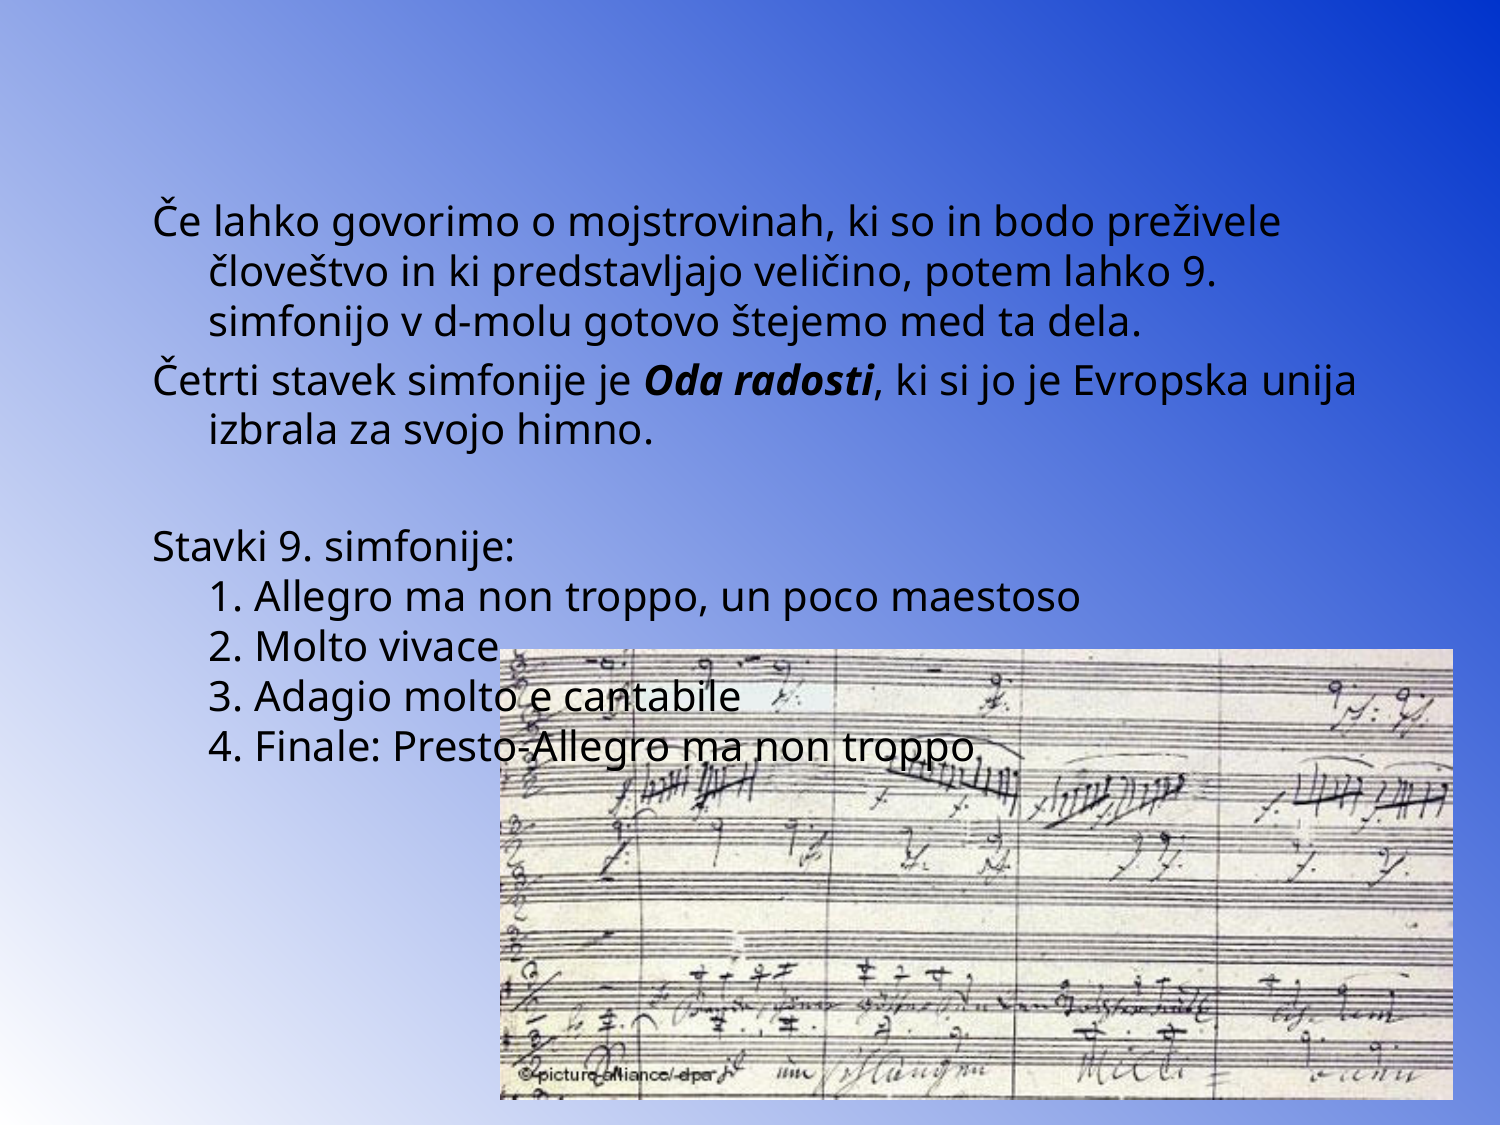

# Če lahko govorimo o mojstrovinah, ki so in bodo preživele človeštvo in ki predstavljajo veličino, potem lahko 9. simfonijo v d-molu gotovo štejemo med ta dela.
Četrti stavek simfonije je Oda radosti, ki si jo je Evropska unija izbrala za svojo himno.
Stavki 9. simfonije:
1. Allegro ma non troppo, un poco maestoso
2. Molto vivace
3. Adagio molto e cantabile
4. Finale: Presto-Allegro ma non troppo